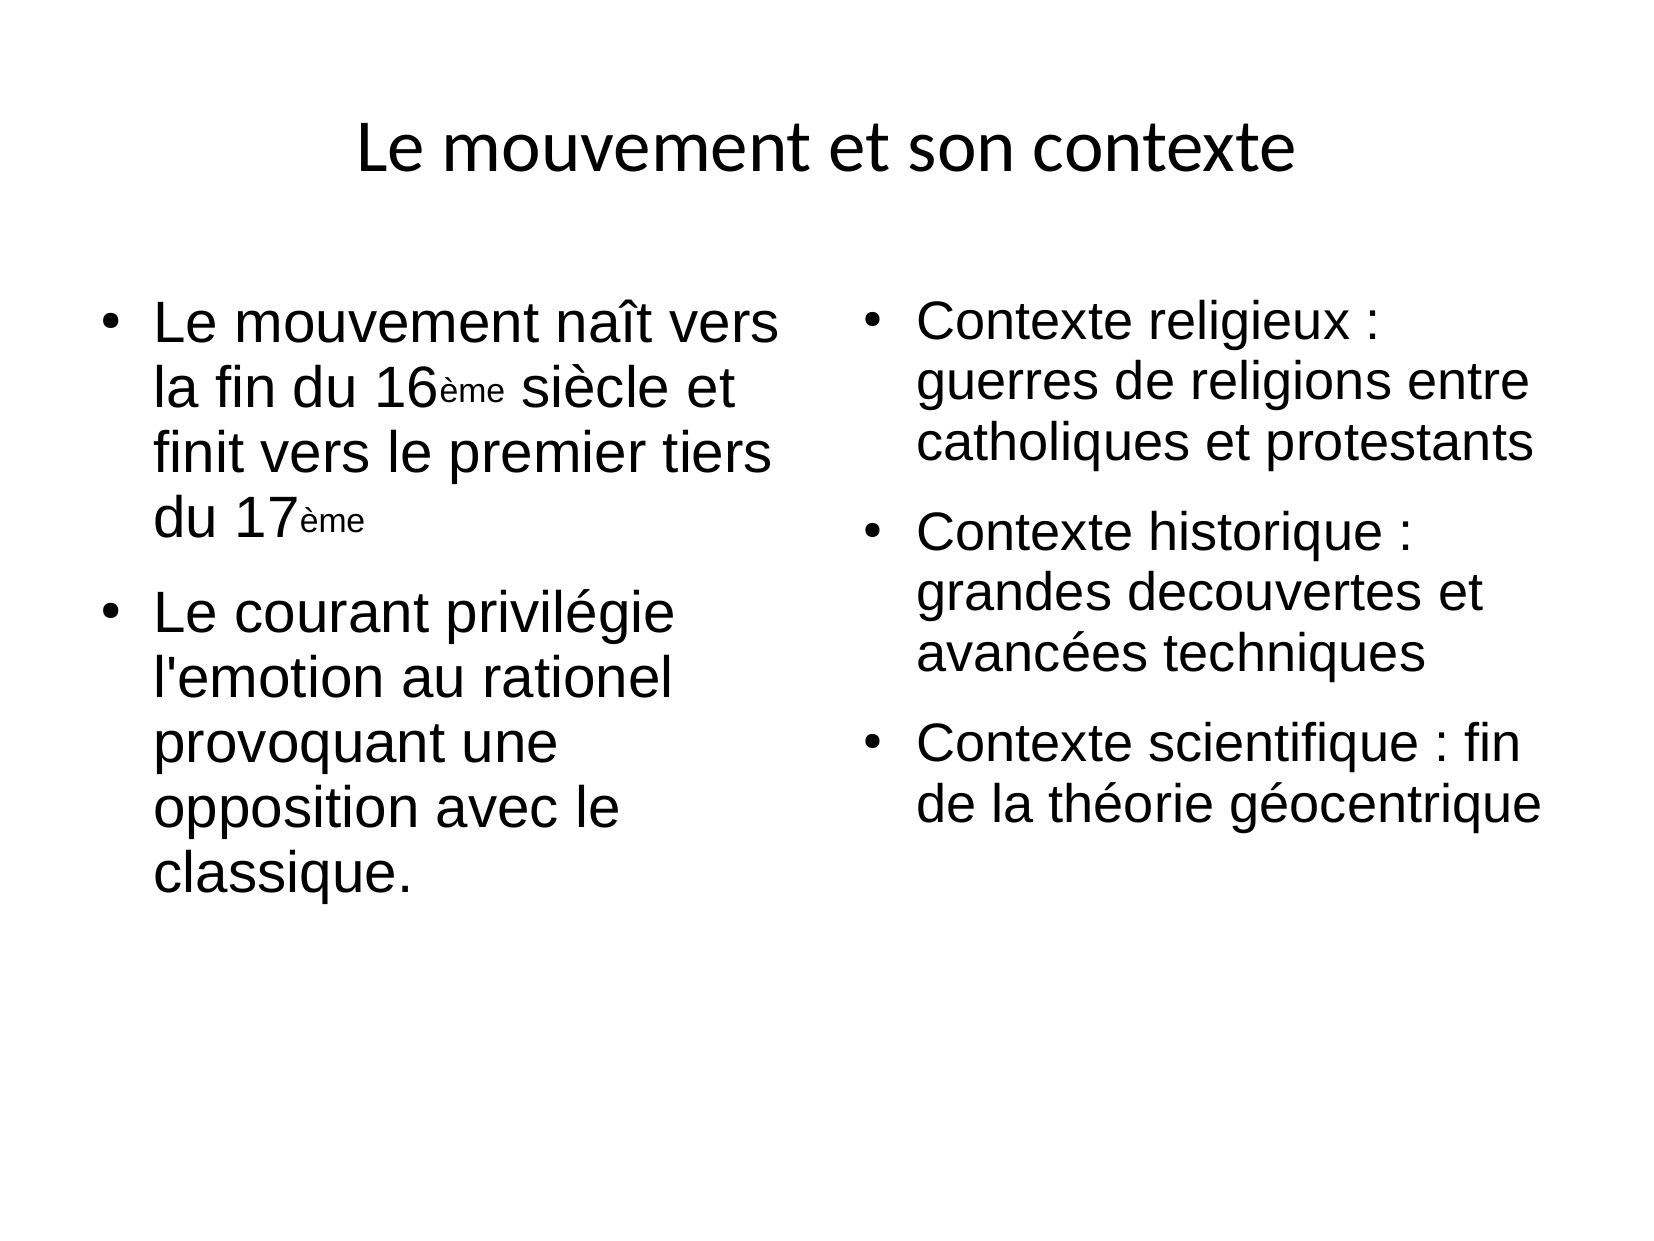

# Le mouvement et son contexte
Le mouvement naît vers la fin du 16ème siècle et finit vers le premier tiers du 17ème
Le courant privilégie l'emotion au rationel provoquant une opposition avec le classique.
Contexte religieux : guerres de religions entre catholiques et protestants
Contexte historique : grandes decouvertes et avancées techniques
Contexte scientifique : fin de la théorie géocentrique